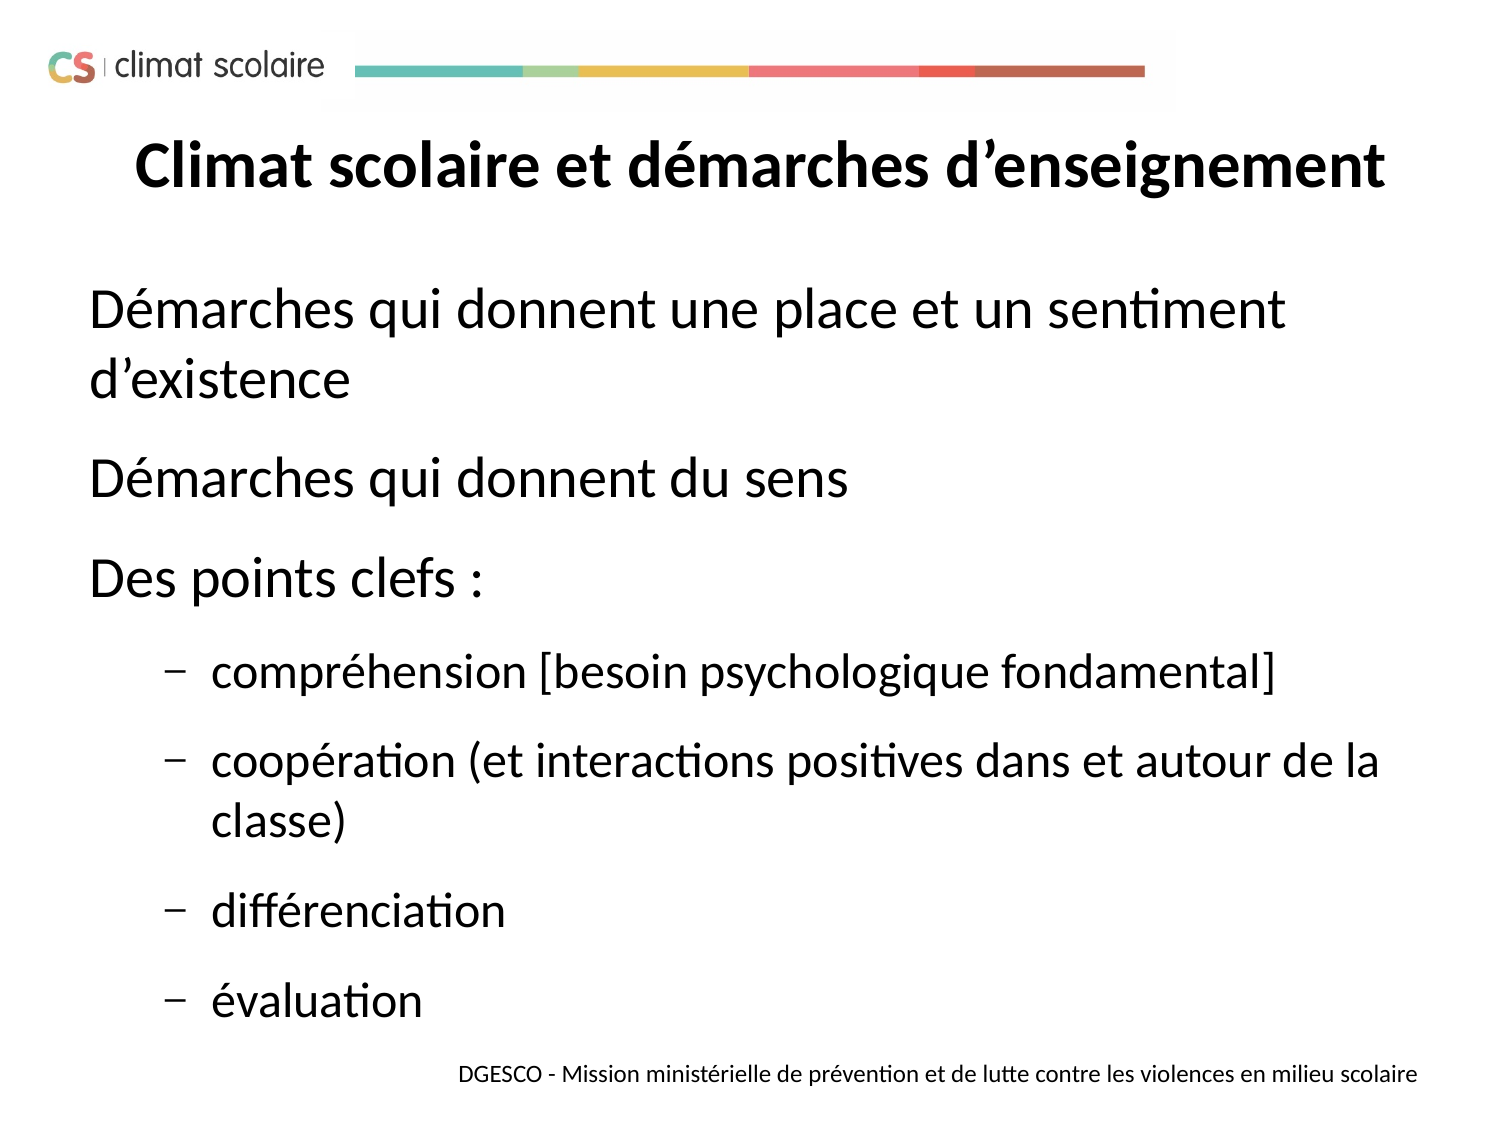

# Climat scolaire et démarches d’enseignement
Démarches qui donnent une place et un sentiment d’existence
Démarches qui donnent du sens
Des points clefs :
compréhension [besoin psychologique fondamental]
coopération (et interactions positives dans et autour de la classe)
différenciation
évaluation